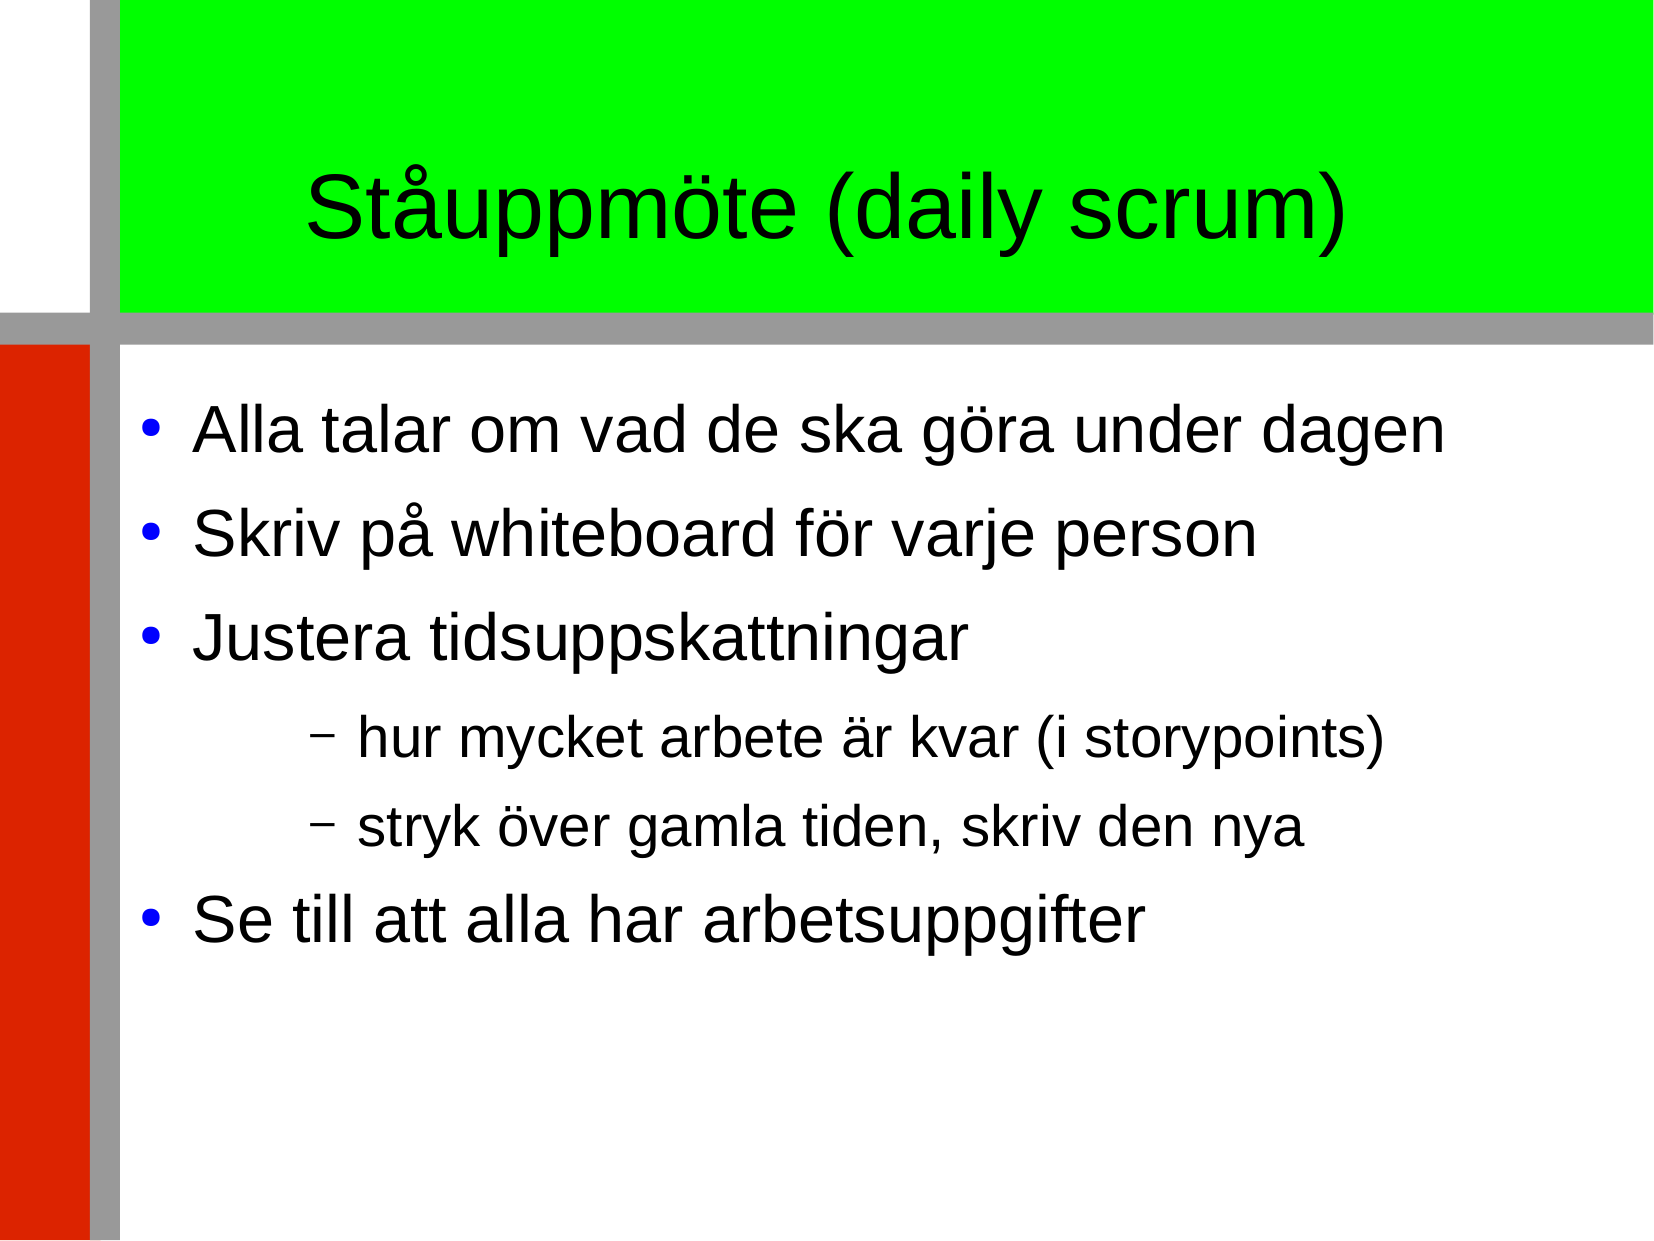

# Ståuppmöte (daily scrum)
Alla talar om vad de ska göra under dagen
Skriv på whiteboard för varje person
Justera tidsuppskattningar
hur mycket arbete är kvar (i storypoints)
stryk över gamla tiden, skriv den nya
Se till att alla har arbetsuppgifter